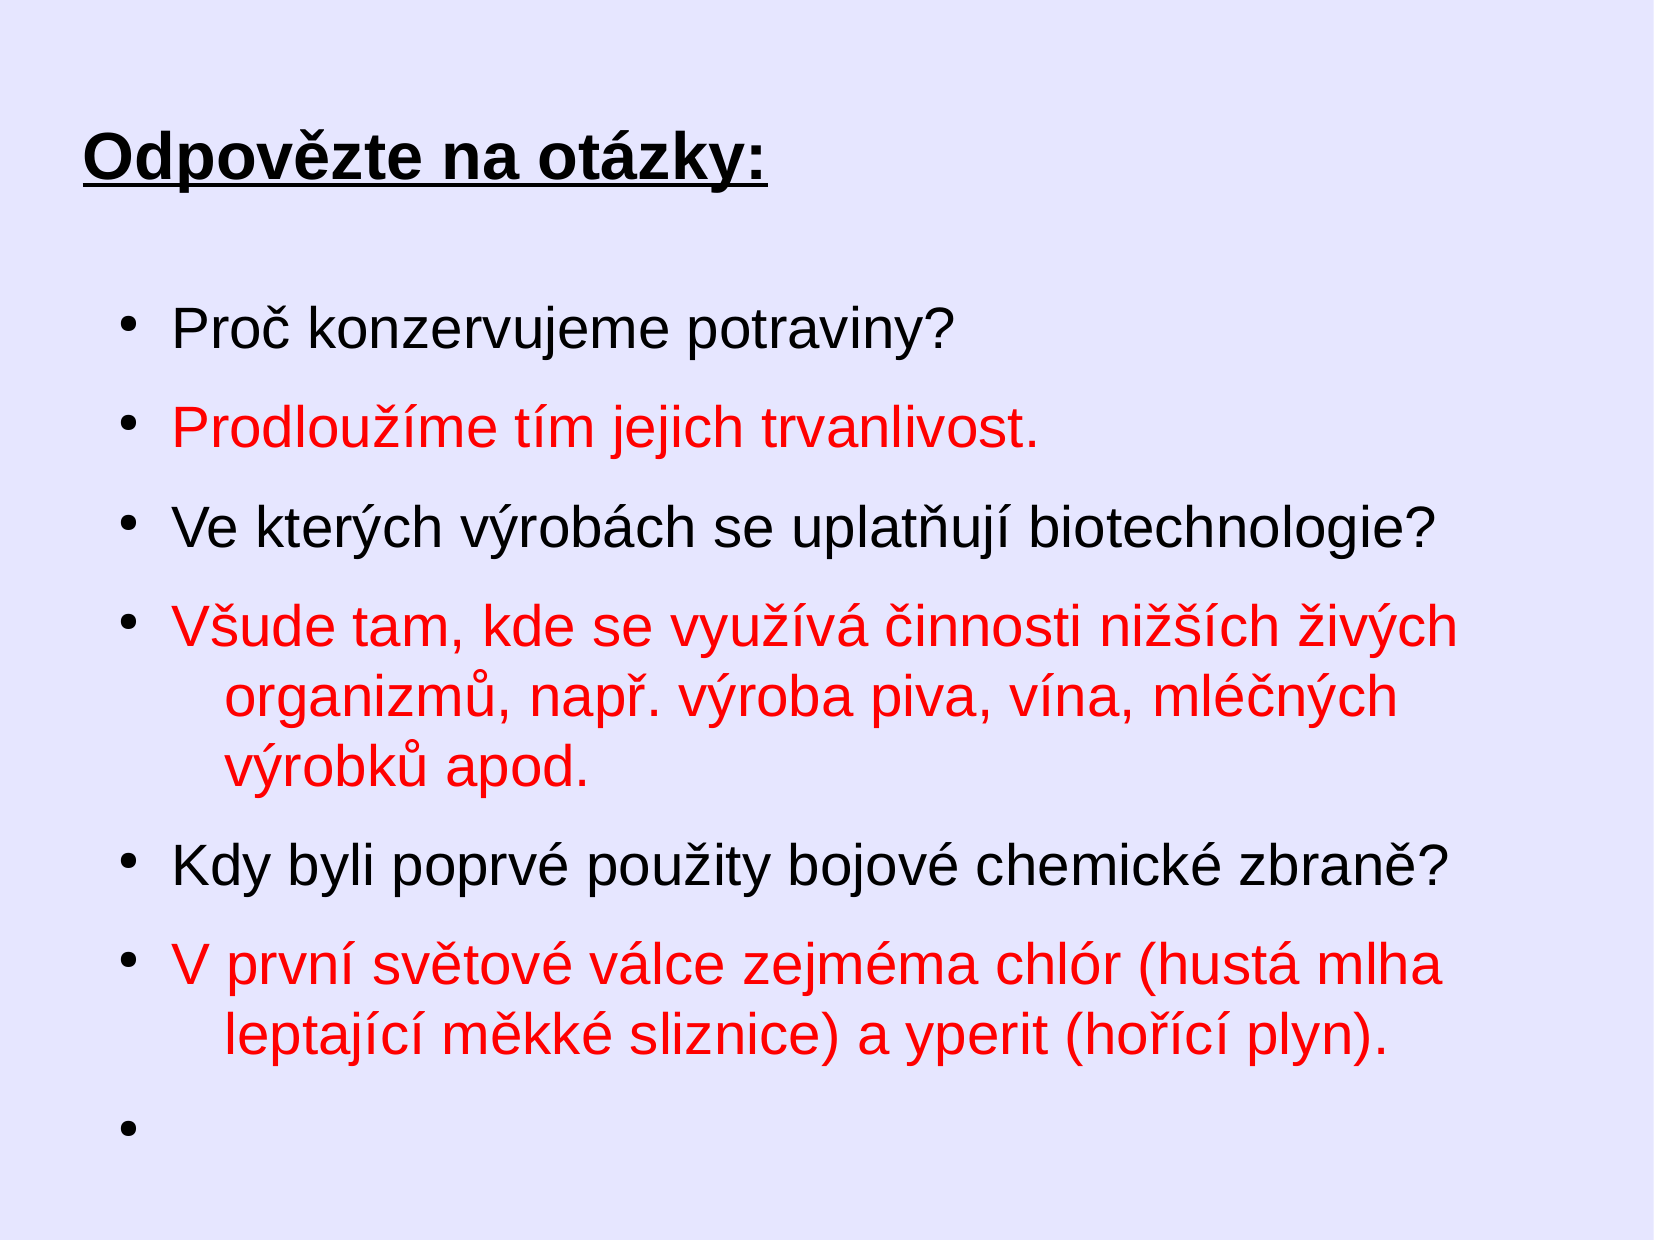

# Odpovězte na otázky:
Proč konzervujeme potraviny?
Prodloužíme tím jejich trvanlivost.
Ve kterých výrobách se uplatňují biotechnologie?
Všude tam, kde se využívá činnosti nižších živých organizmů, např. výroba piva, vína, mléčných výrobků apod.
Kdy byli poprvé použity bojové chemické zbraně?
V první světové válce zejméma chlór (hustá mlha leptající měkké sliznice) a yperit (hořící plyn).